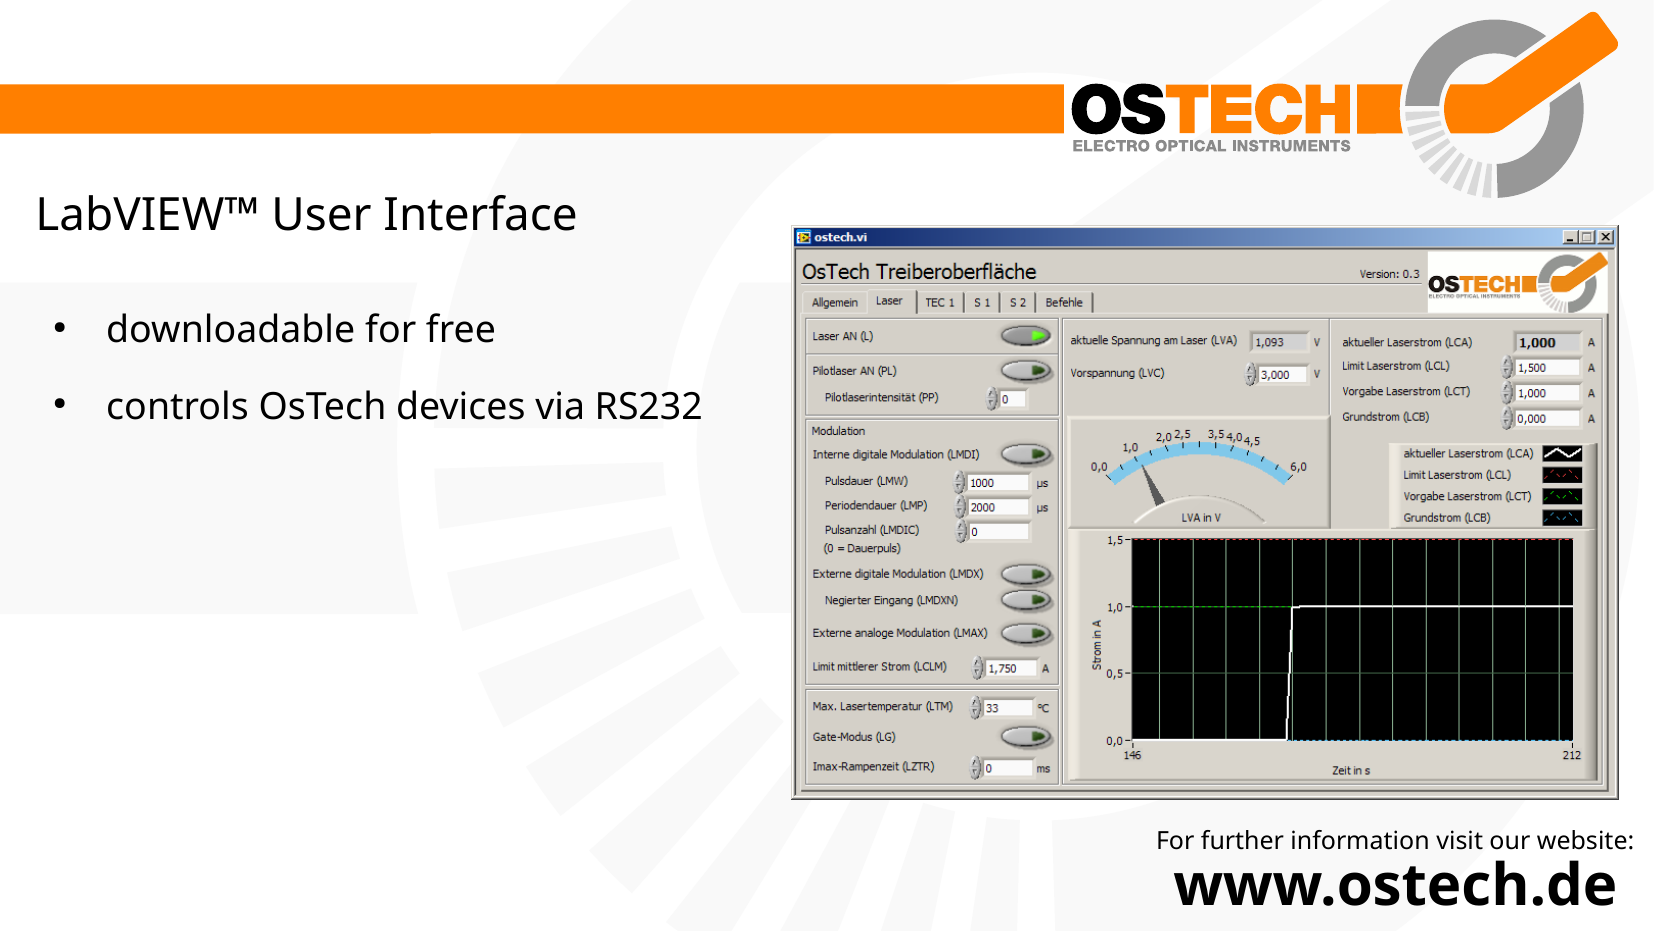

# LabVIEW™ User Interface
downloadable for free
controls OsTech devices via RS232